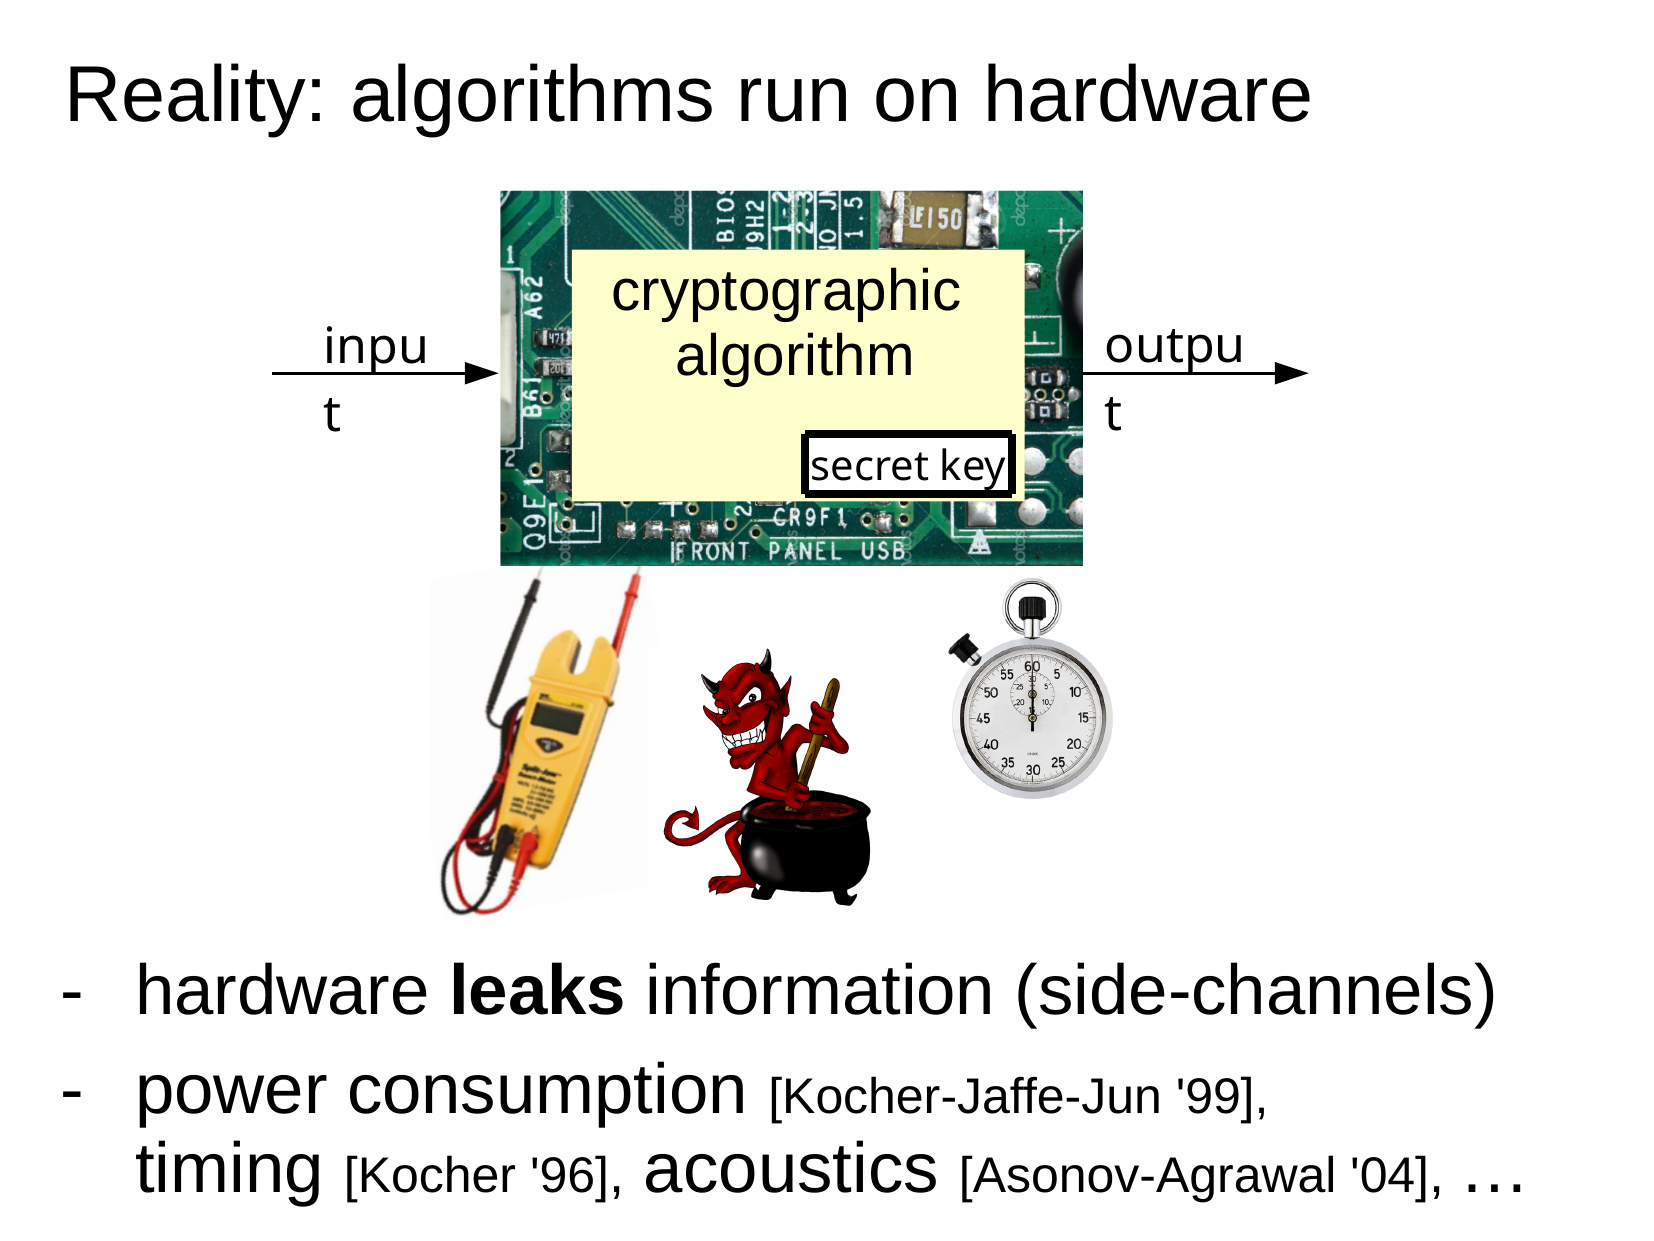

Reality: algorithms run on hardware
cryptographic
algorithm
output
input
secret key
	-	hardware leaks information (side-channels)
	- 	power consumption [Kocher-Jaffe-Jun '99],
		timing [Kocher '96], acoustics [Asonov-Agrawal '04], …